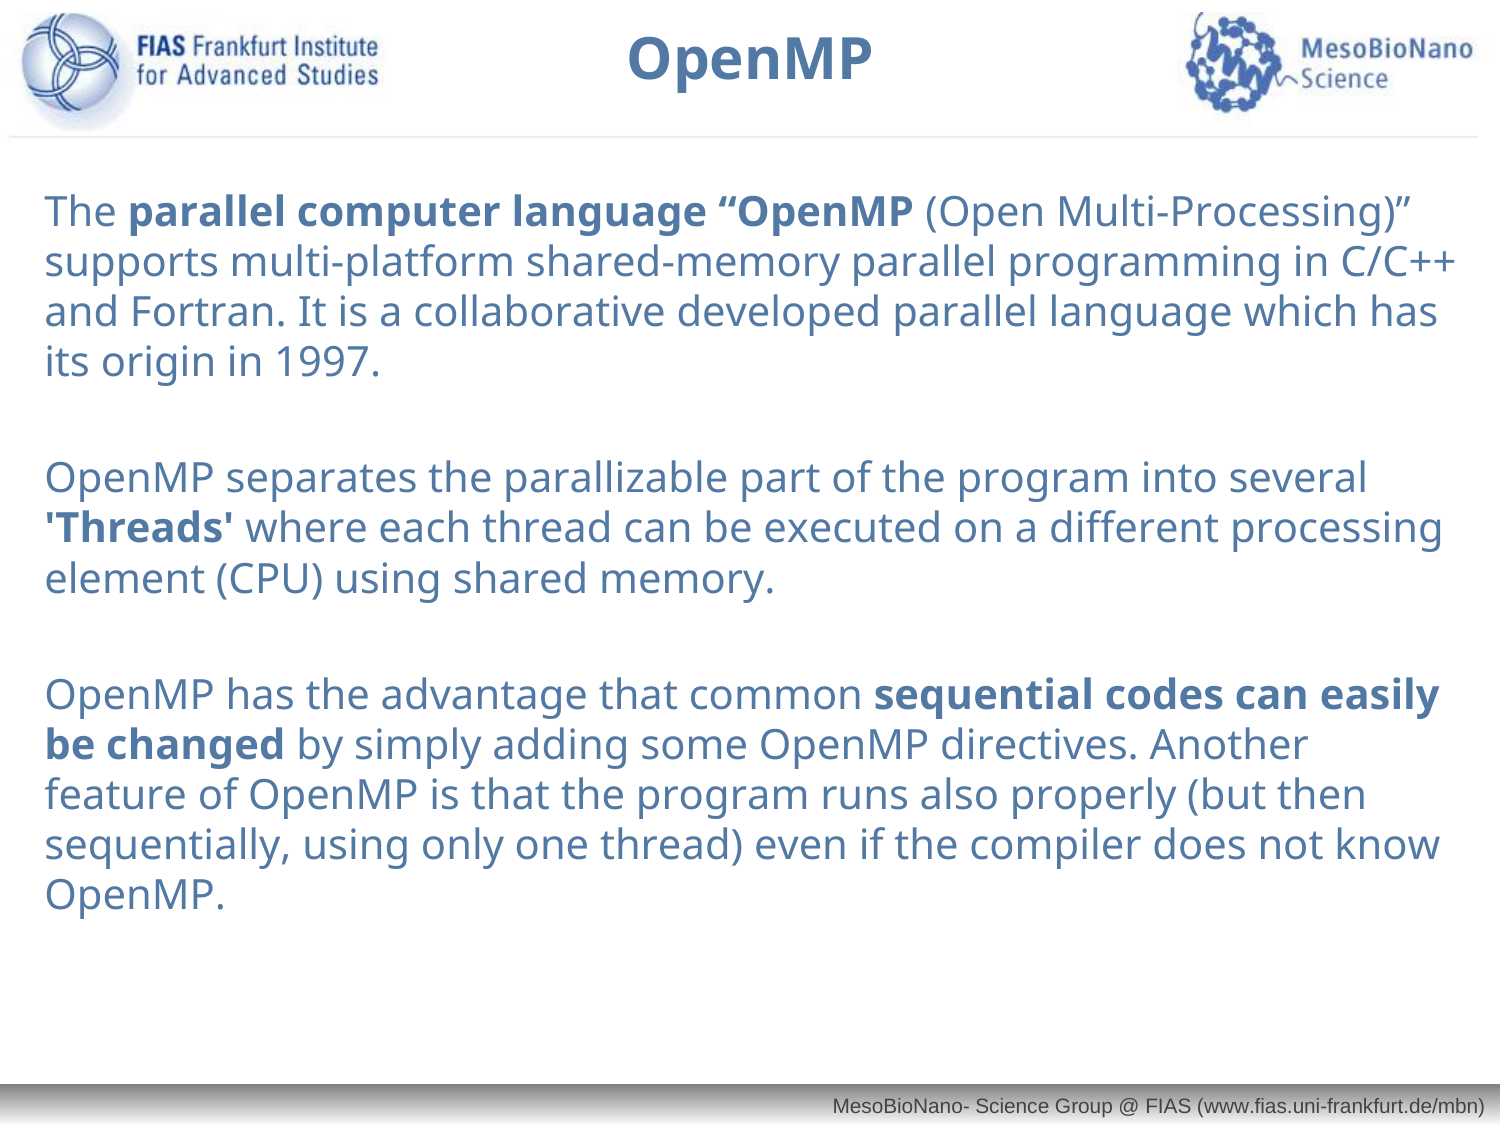

# OpenMP
The parallel computer language “OpenMP (Open Multi-Processing)” supports multi-platform shared-memory parallel programming in C/C++ and Fortran. It is a collaborative developed parallel language which has its origin in 1997.
OpenMP separates the parallizable part of the program into several 'Threads' where each thread can be executed on a different processing element (CPU) using shared memory.
OpenMP has the advantage that common sequential codes can easily be changed by simply adding some OpenMP directives. Another feature of OpenMP is that the program runs also properly (but then sequentially, using only one thread) even if the compiler does not know OpenMP.